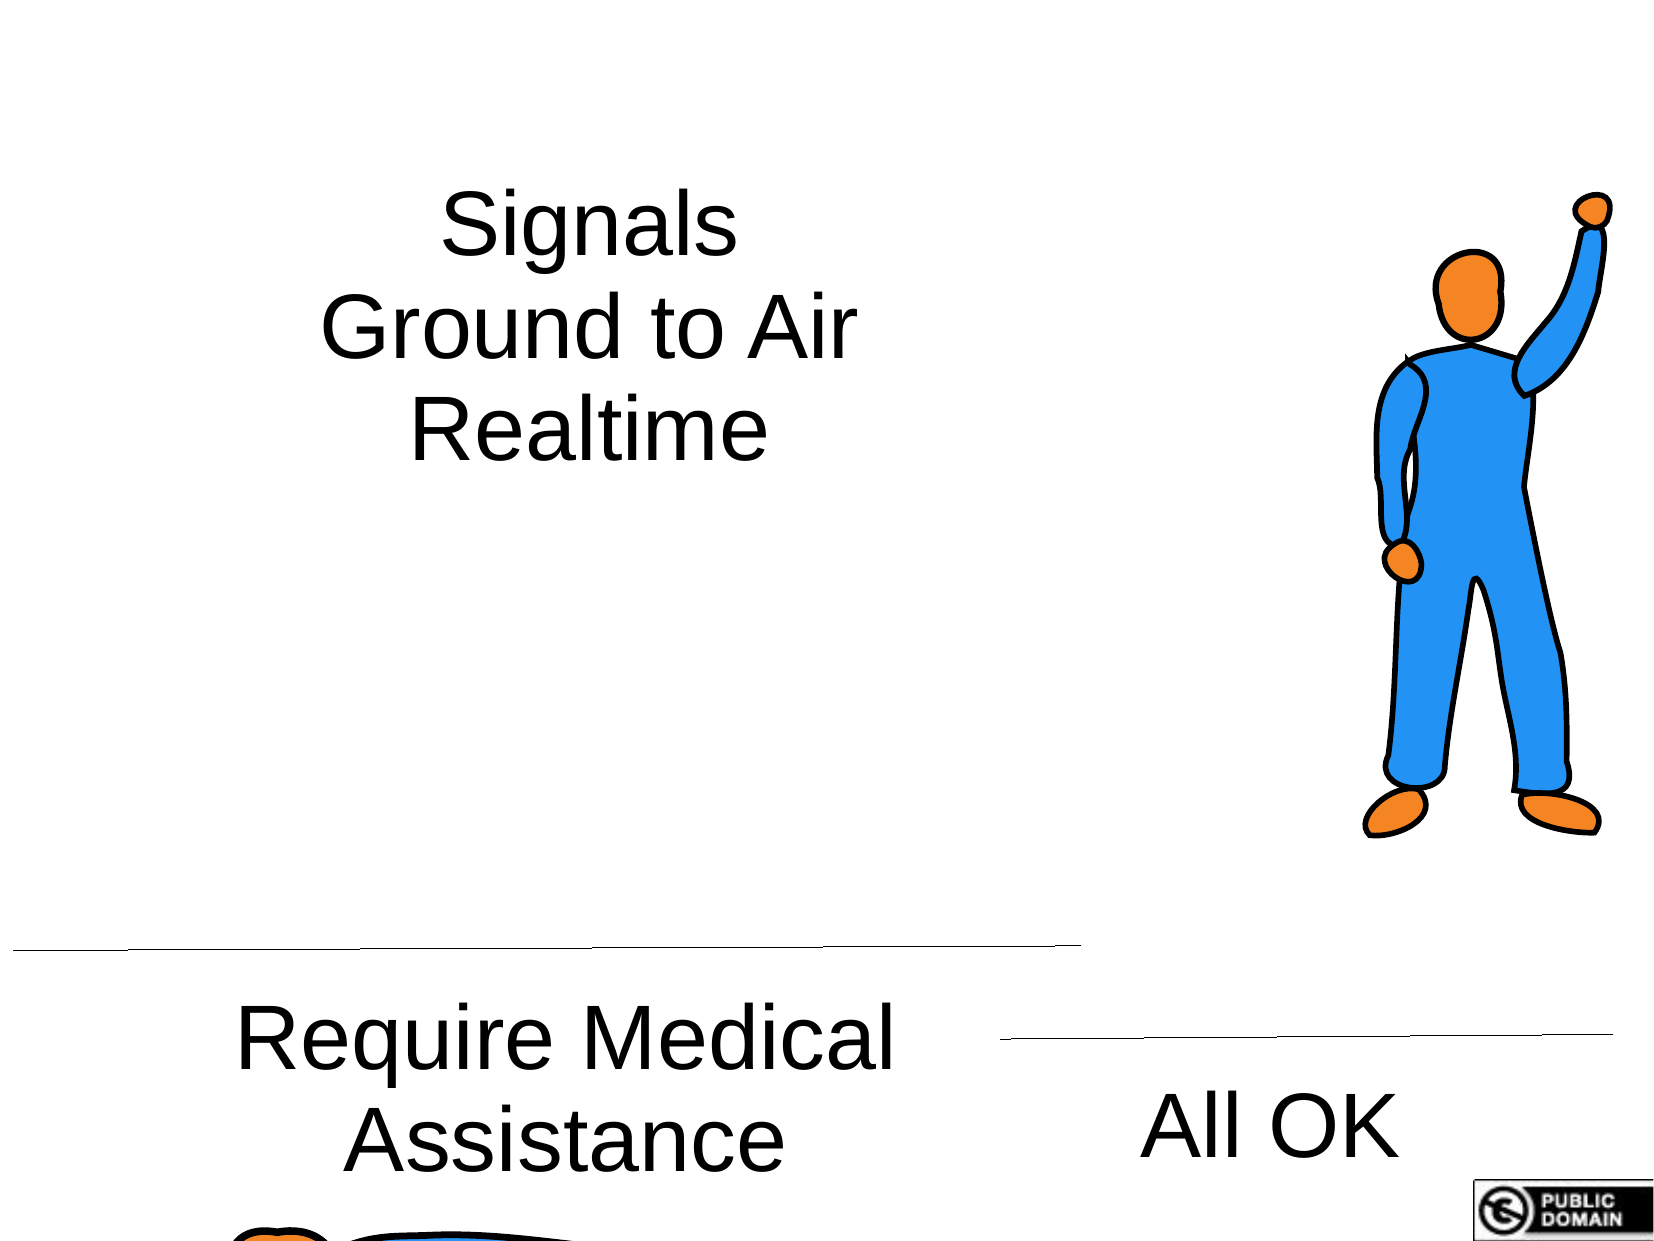

# Signals Ground to Air Realtime
Require Medical
Assistance
All OK